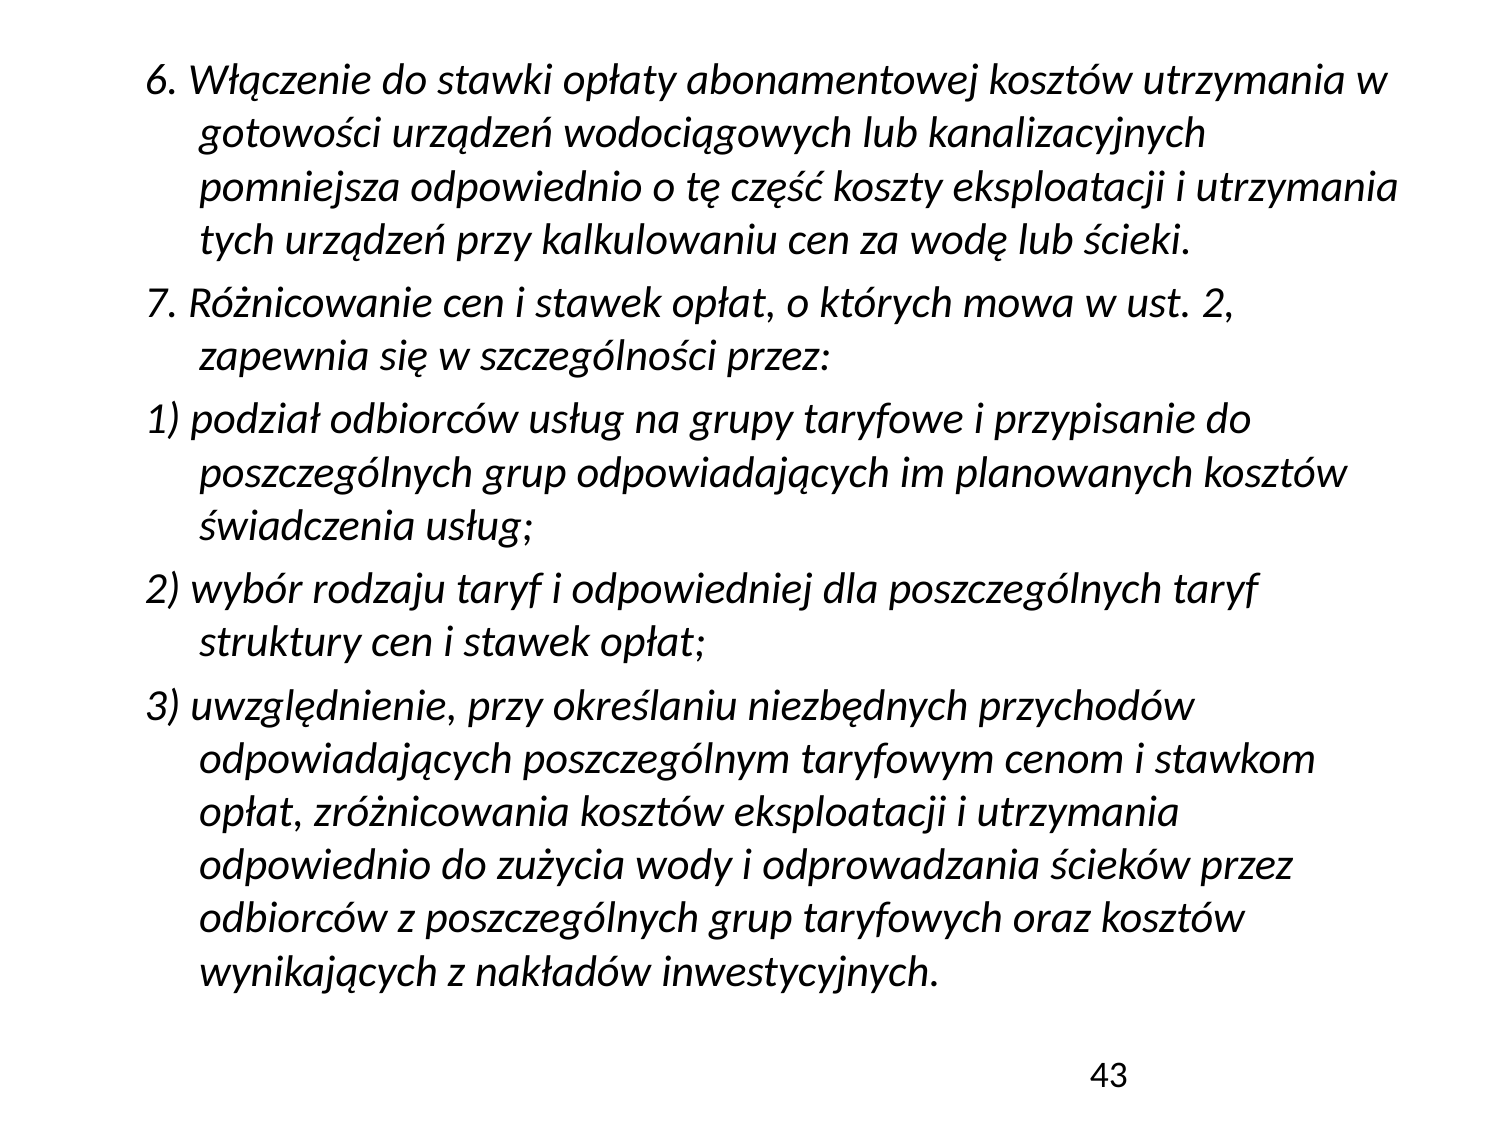

#
6. Włączenie do stawki opłaty abonamentowej kosztów utrzymania w gotowości urządzeń wodociągowych lub kanalizacyjnych pomniejsza odpowiednio o tę część koszty eksploatacji i utrzymania tych urządzeń przy kalkulowaniu cen za wodę lub ścieki.
7. Różnicowanie cen i stawek opłat, o których mowa w ust. 2, zapewnia się w szczególności przez:
1) podział odbiorców usług na grupy taryfowe i przypisanie do poszczególnych grup odpowiadających im planowanych kosztów świadczenia usług;
2) wybór rodzaju taryf i odpowiedniej dla poszczególnych taryf struktury cen i stawek opłat;
3) uwzględnienie, przy określaniu niezbędnych przychodów odpowiadających poszczególnym taryfowym cenom i stawkom opłat, zróżnicowania kosztów eksploatacji i utrzymania odpowiednio do zużycia wody i odprowadzania ścieków przez odbiorców z poszczególnych grup taryfowych oraz kosztów wynikających z nakładów inwestycyjnych.